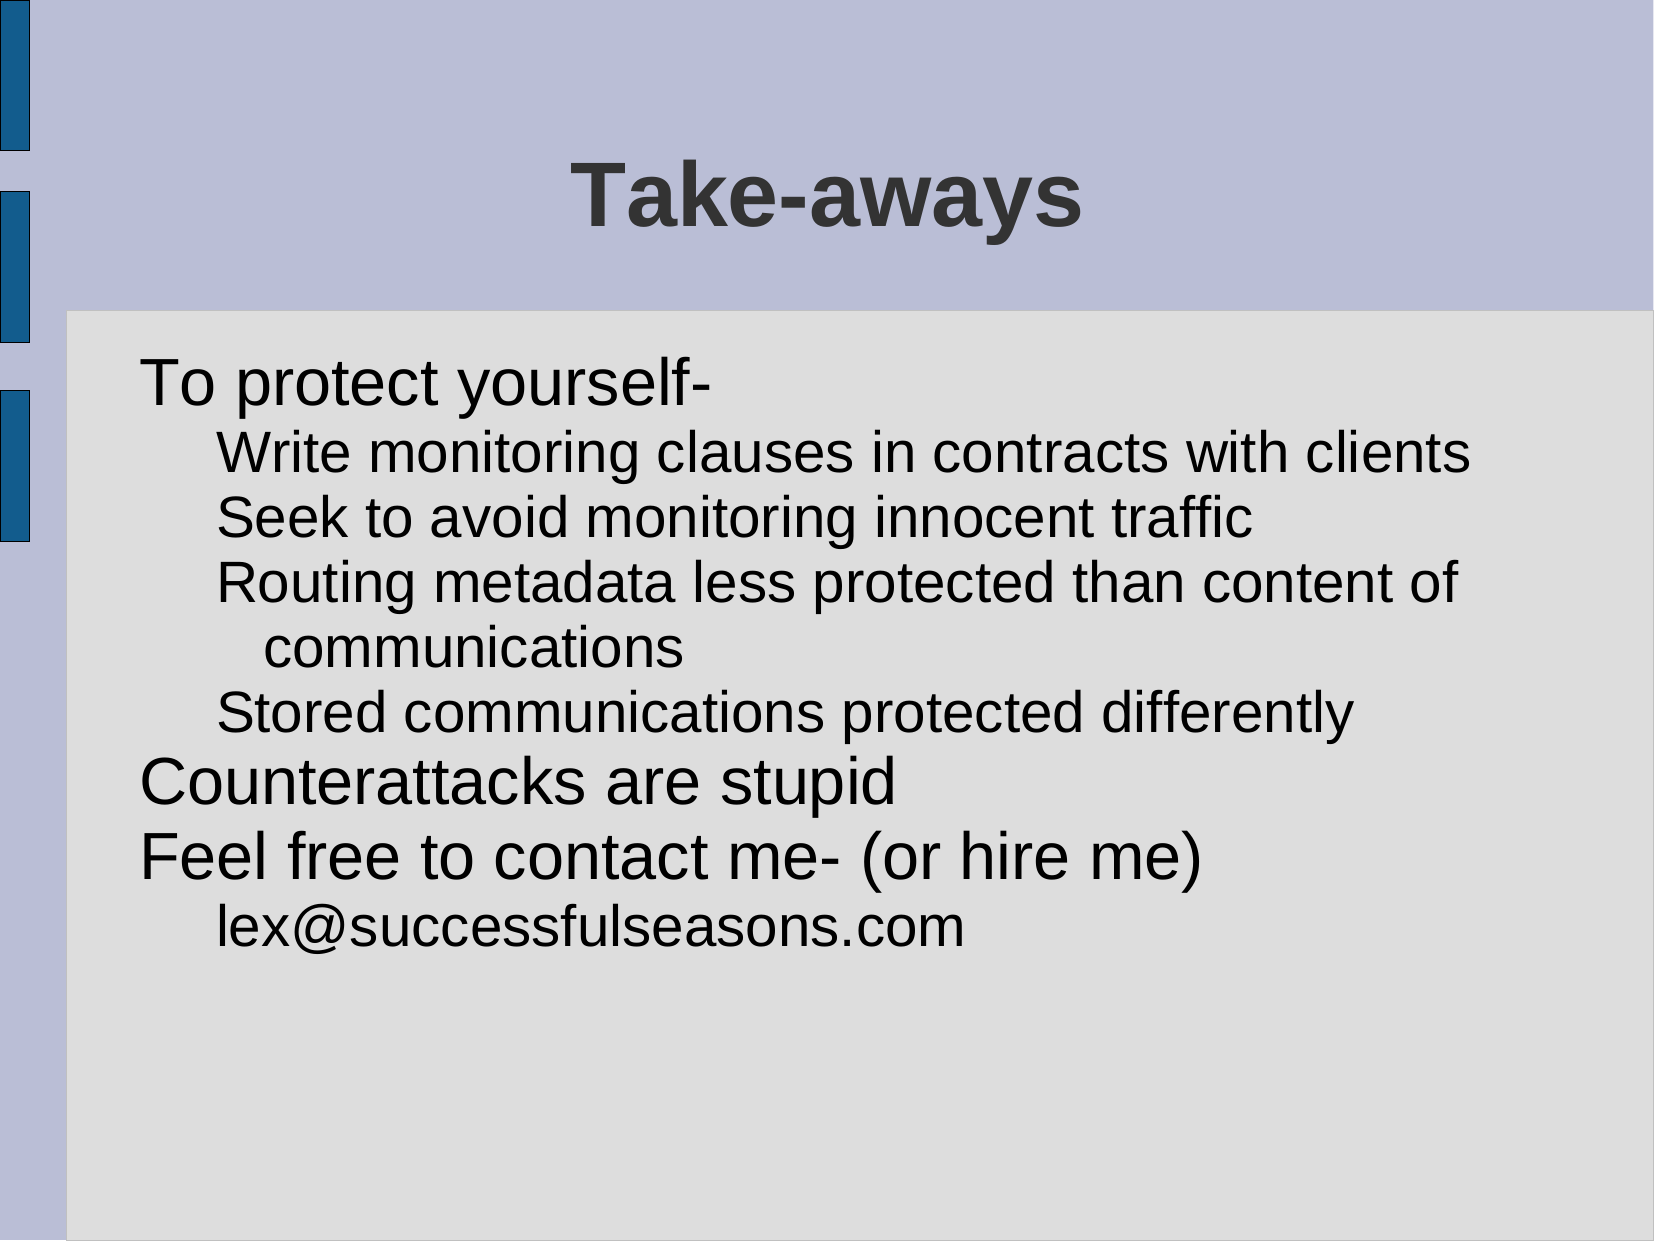

# Take-aways
To protect yourself-
Write monitoring clauses in contracts with clients
Seek to avoid monitoring innocent traffic
Routing metadata less protected than content of communications
Stored communications protected differently
Counterattacks are stupid
Feel free to contact me- (or hire me)
lex@successfulseasons.com